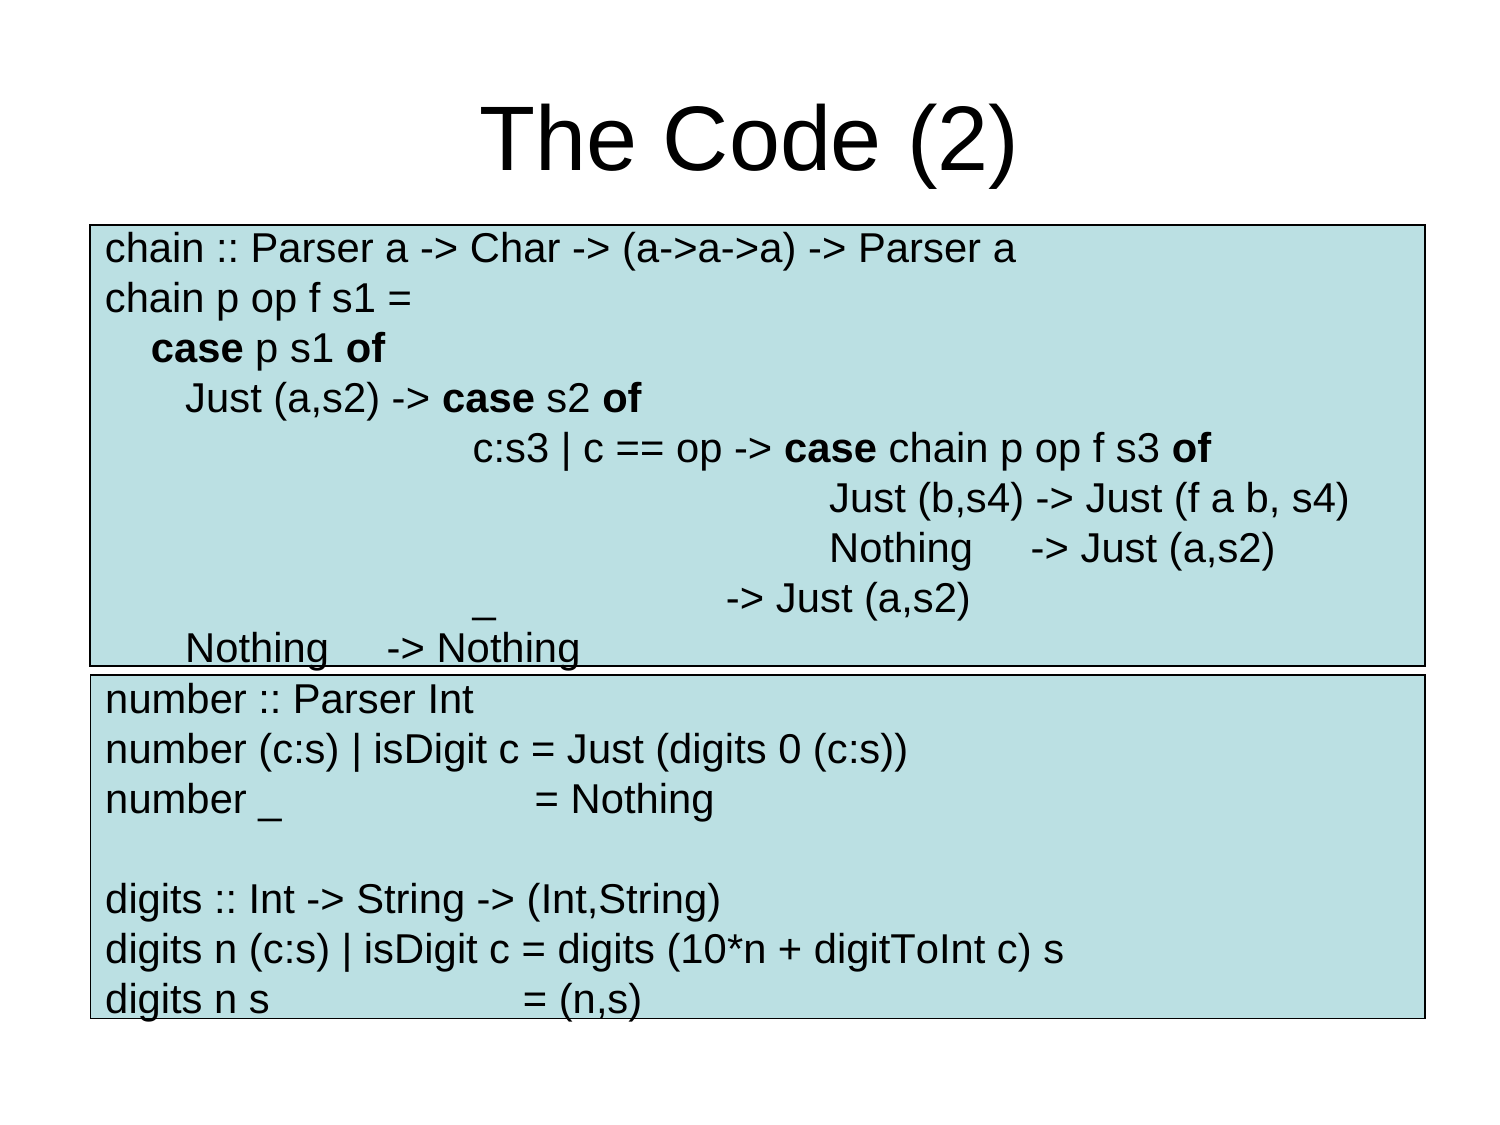

# The Code (2)
chain :: Parser a -> Char -> (a->a->a) -> Parser a
chain p op f s1 =
 case p s1 of
 Just (a,s2) -> case s2 of
 c:s3 | c == op -> case chain p op f s3 of
 Just (b,s4) -> Just (f a b, s4)
 Nothing -> Just (a,s2)
 _ -> Just (a,s2)
 Nothing -> Nothing
number :: Parser Int
number (c:s) | isDigit c = Just (digits 0 (c:s))
number _ = Nothing
digits :: Int -> String -> (Int,String)
digits n (c:s) | isDigit c = digits (10*n + digitToInt c) s
digits n s = (n,s)